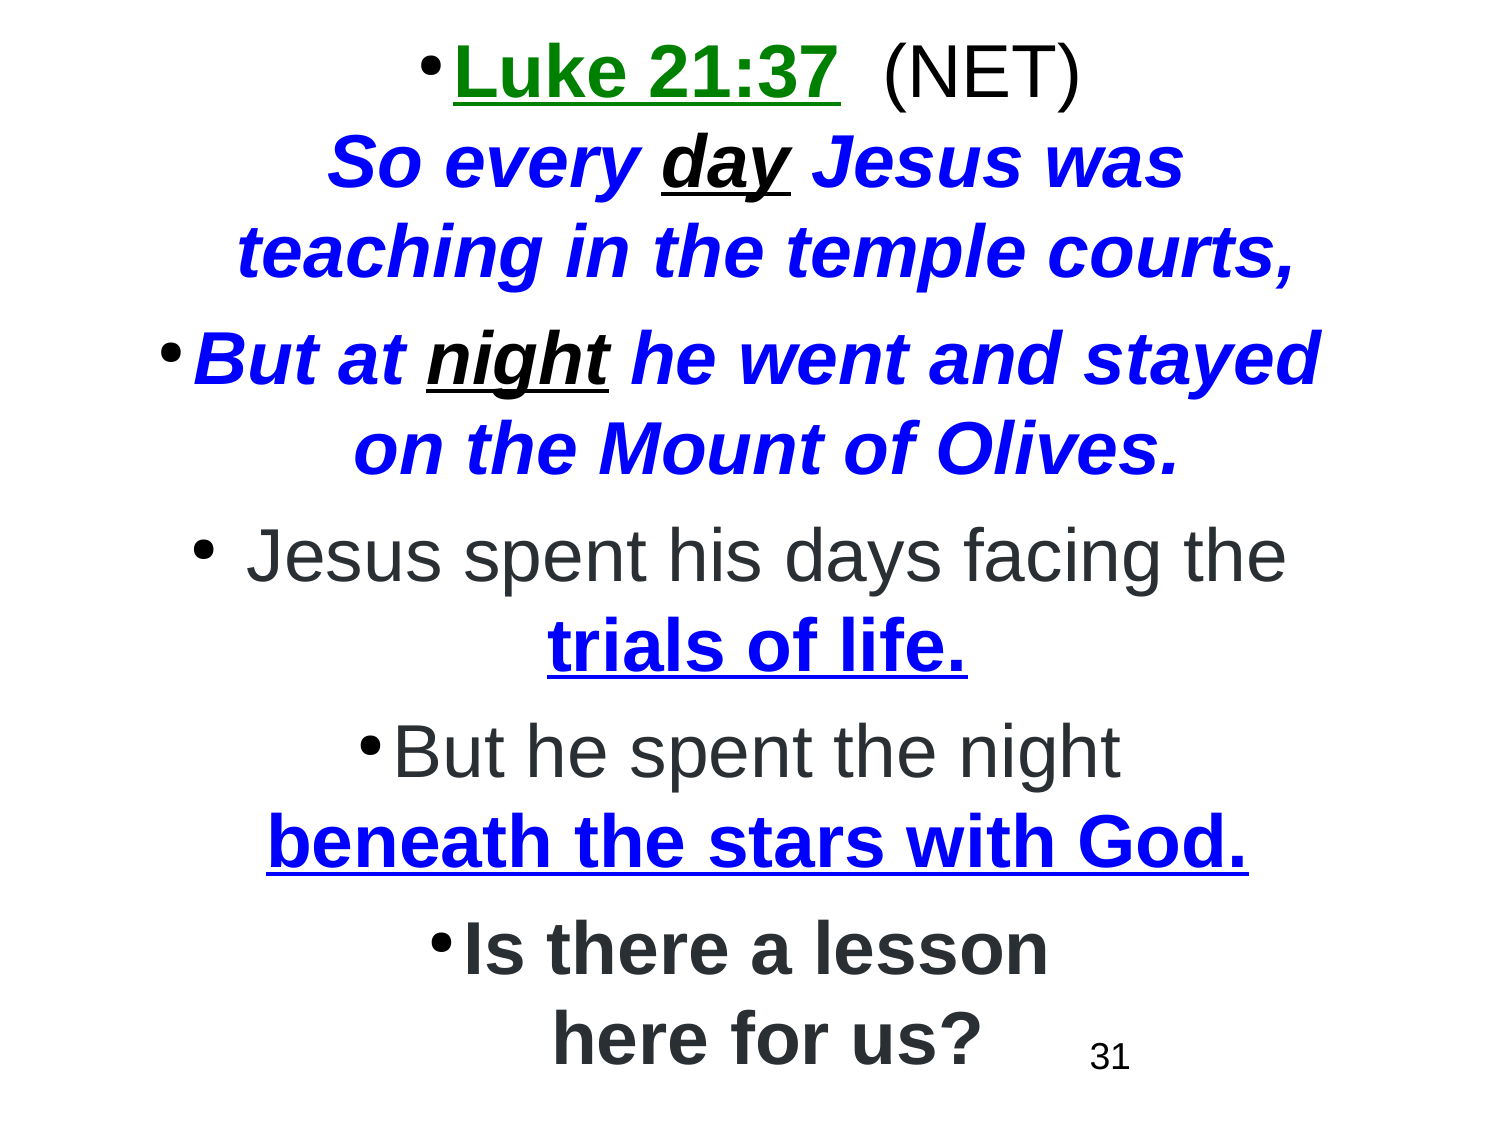

# Luke 21:37  (NET) So every day Jesus was teaching in the temple courts,
But at night he went and stayed
on the Mount of Olives.
 Jesus spent his days facing the
trials of life.
But he spent the night
beneath the stars with God.
Is there a lesson
here for us?
31